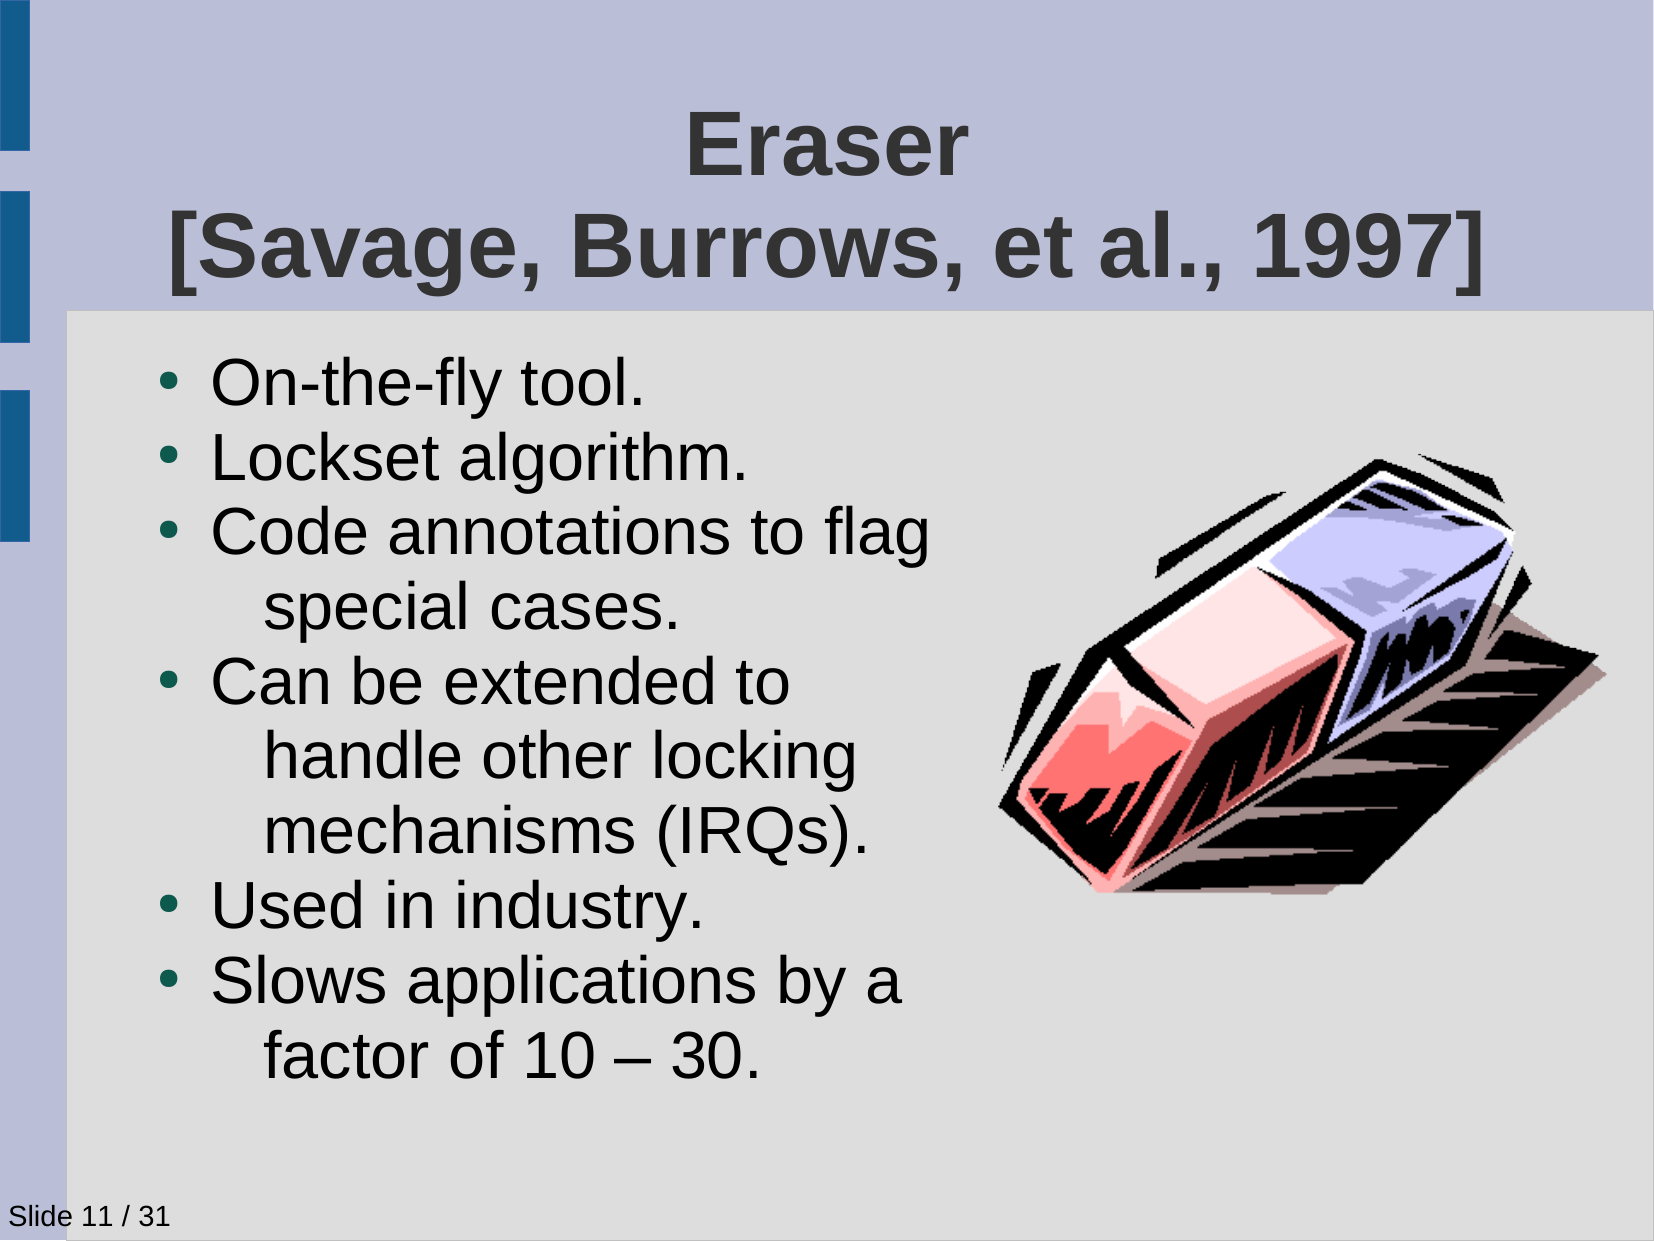

# Eraser [Savage, Burrows, et al., 1997]
On-the-fly tool.
Lockset algorithm.
Code annotations to flag
special cases.
Can be extended to handle other locking mechanisms (IRQs).
Used in industry.
Slows applications by a
factor of 10 – 30.
Slide 11 / 31